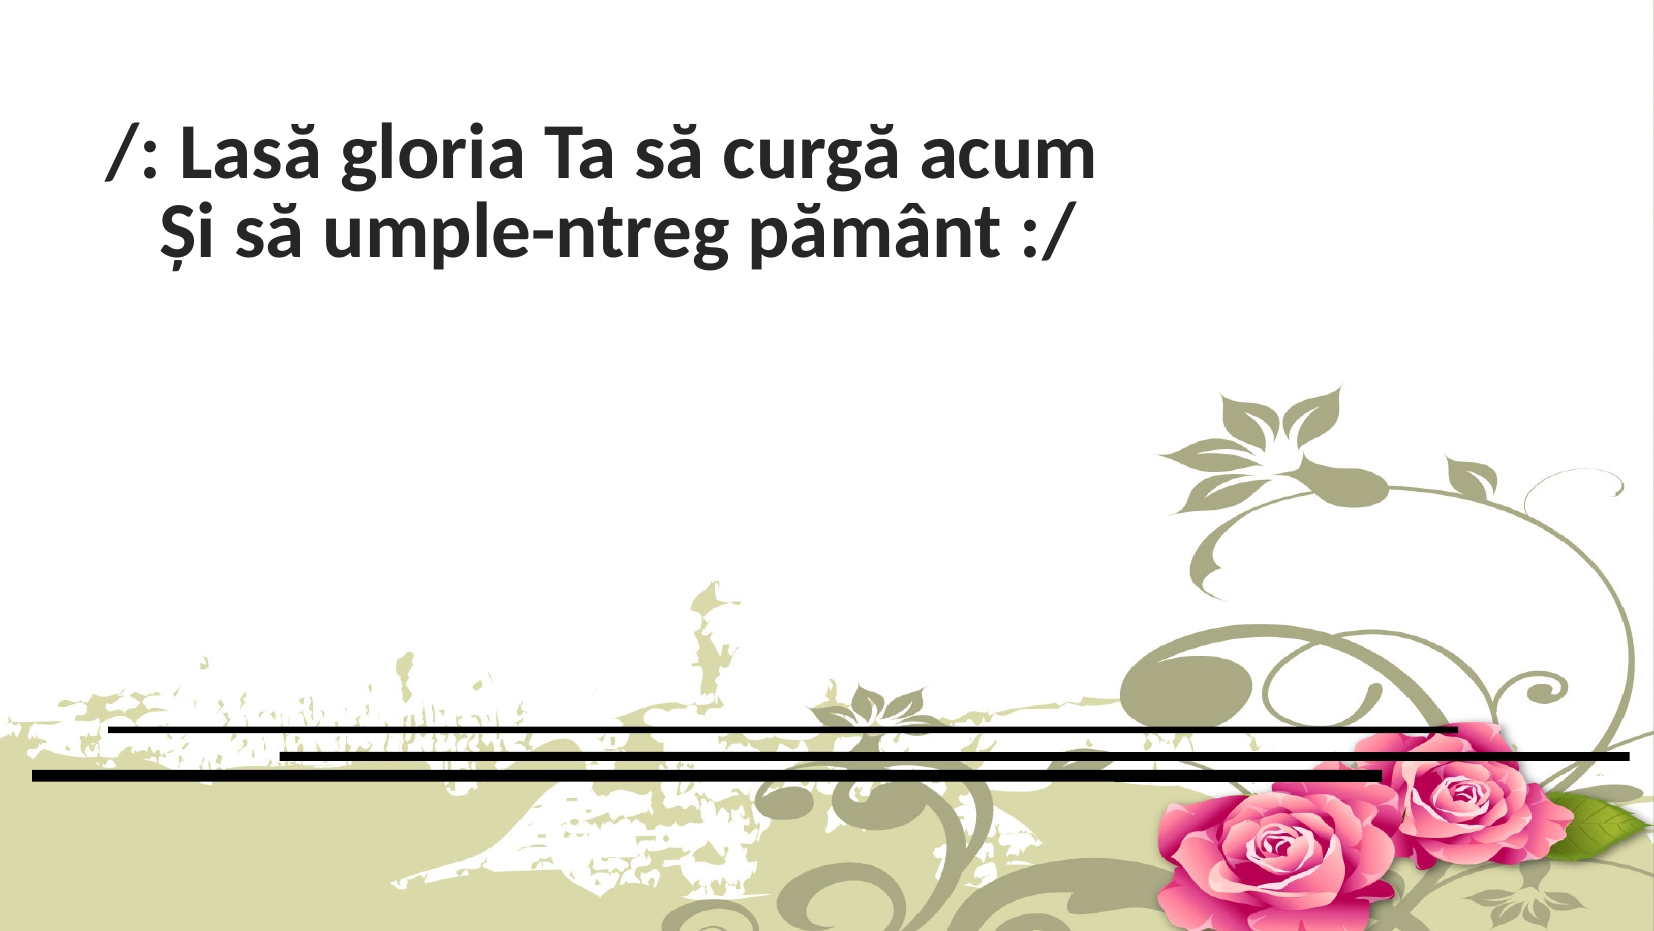

/: Lasă gloria Ta să curgă acum
 Și să umple-ntreg pământ :/